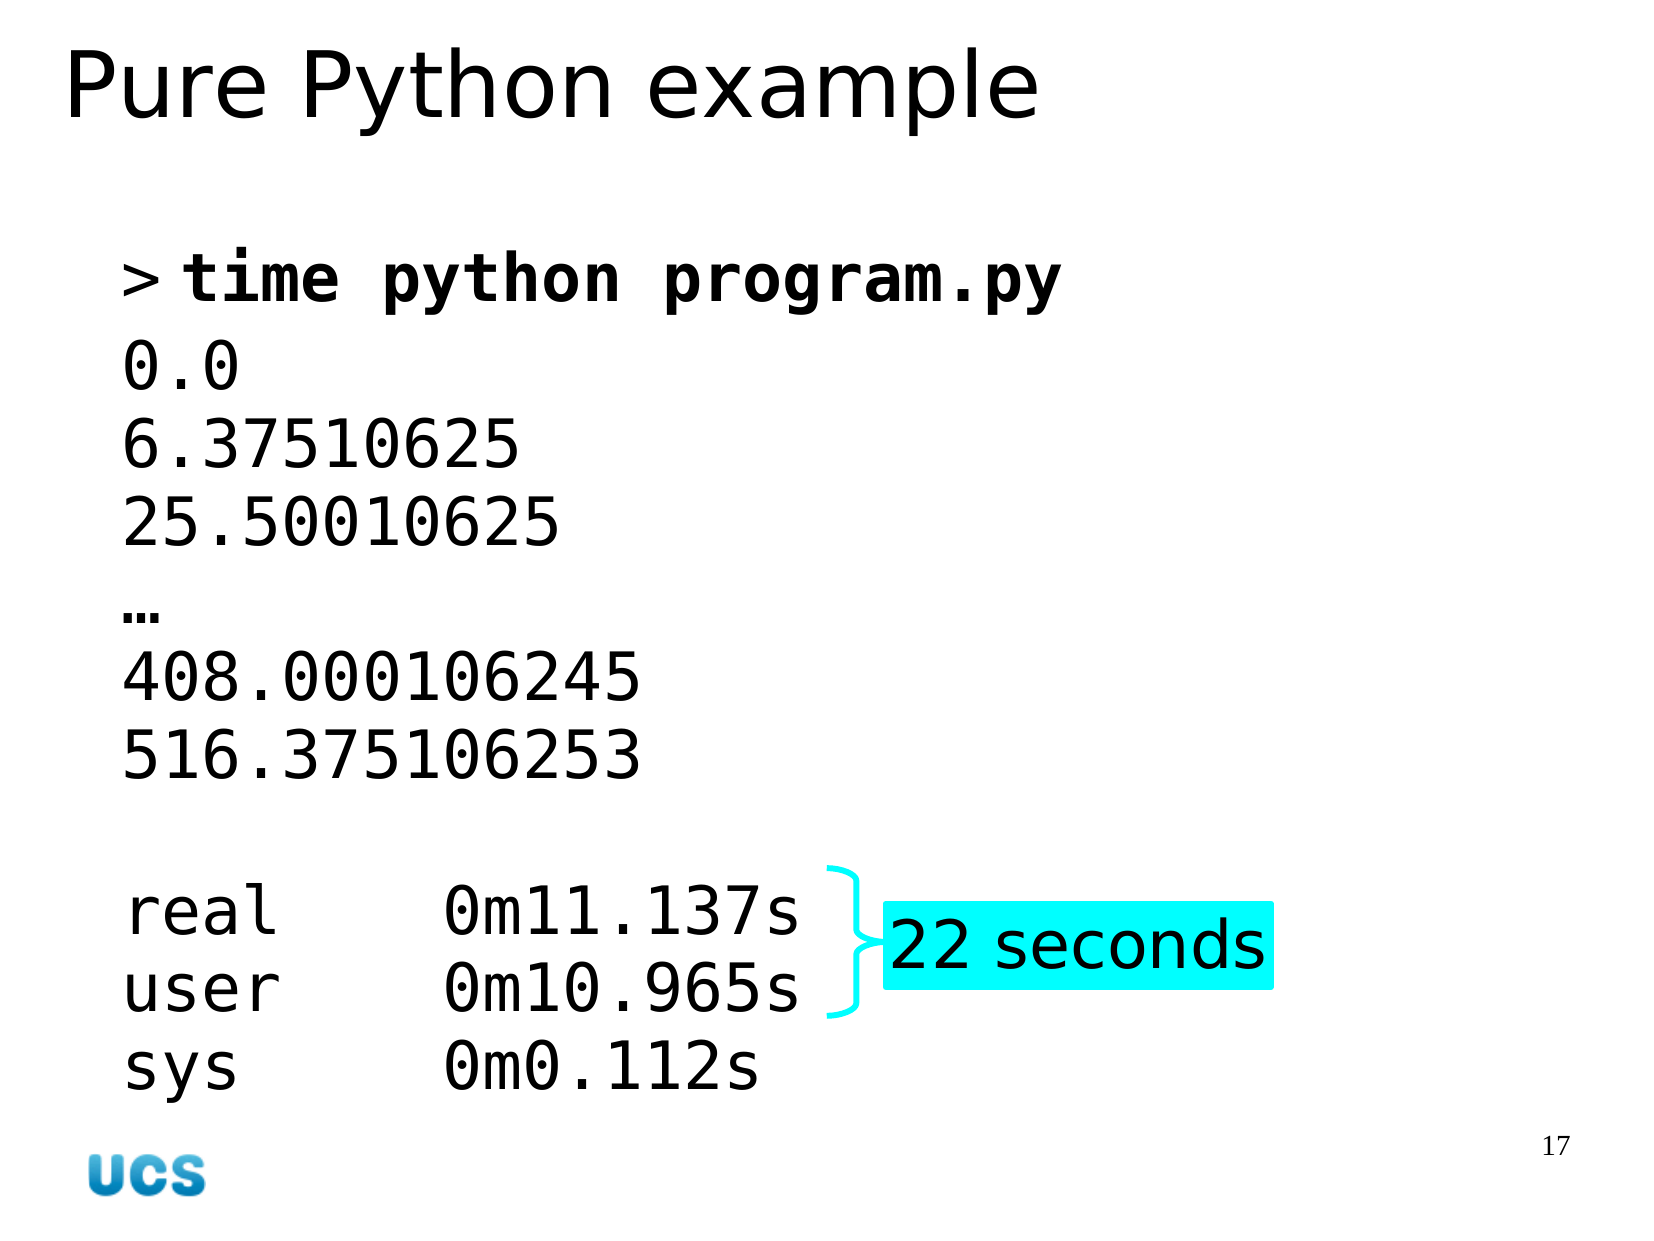

Pure Python example
>
time python program.py
0.0
6.37510625
25.50010625
…
408.000106245
516.375106253
real 0m11.137s
user 0m10.965s
sys 0m0.112s
22 seconds
17